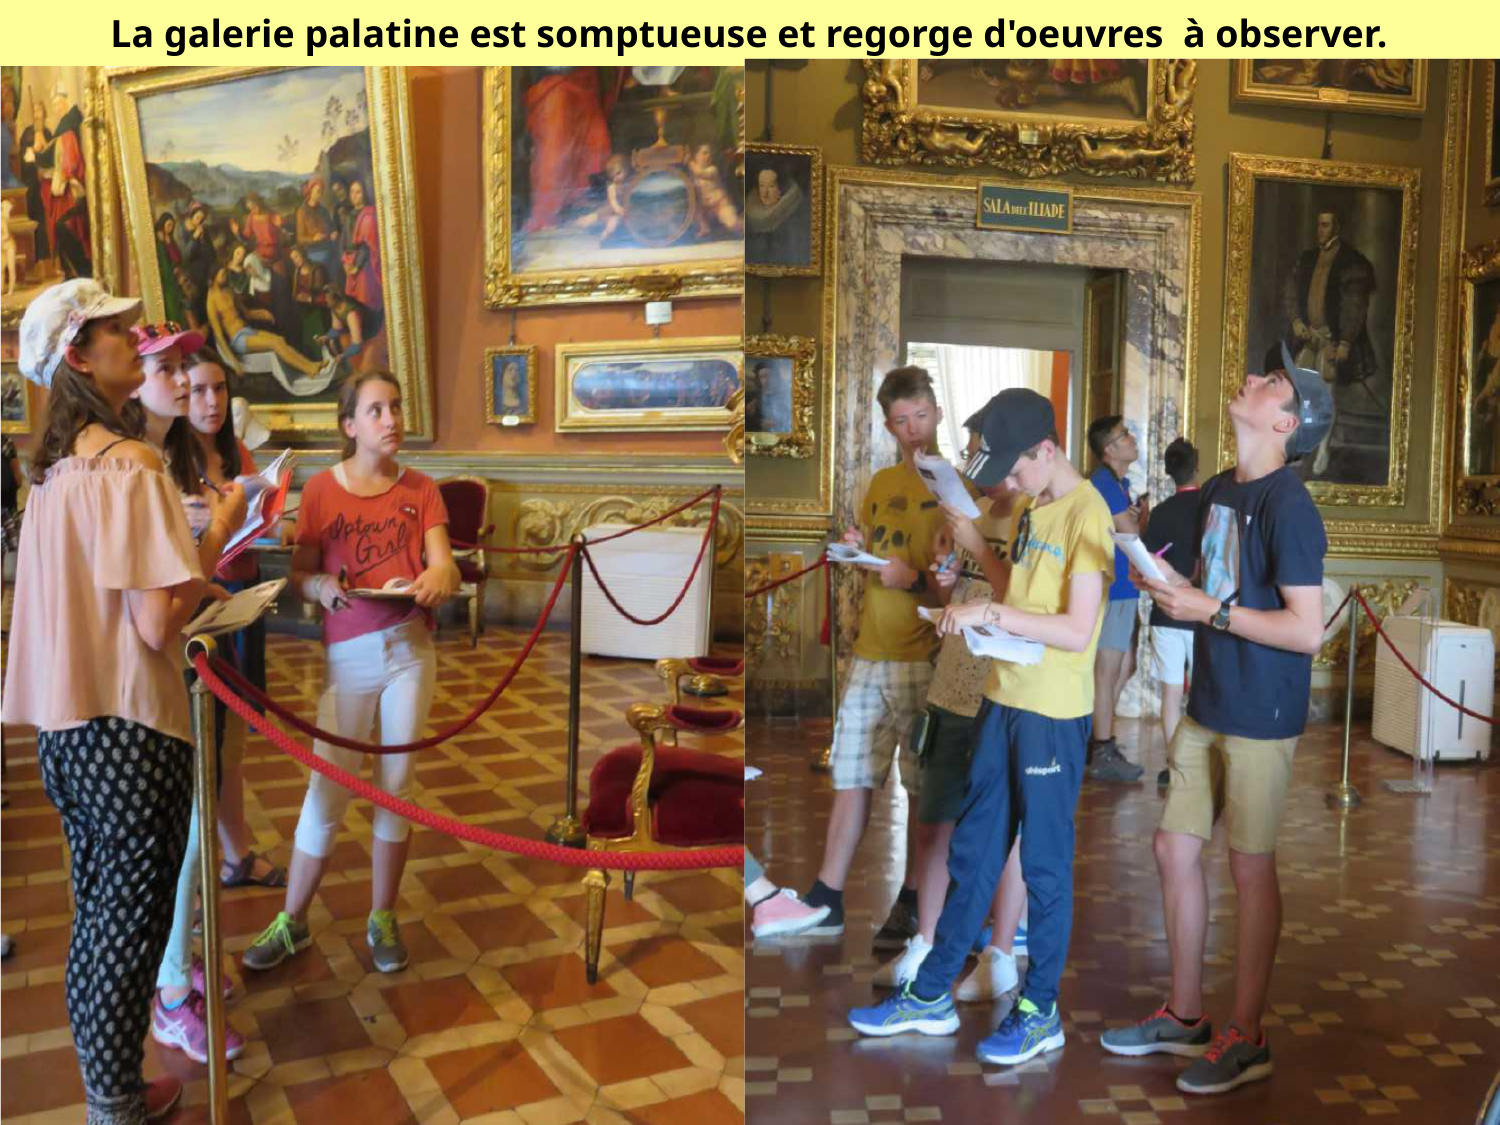

La galerie palatine est somptueuse et regorge d'oeuvres à observer.